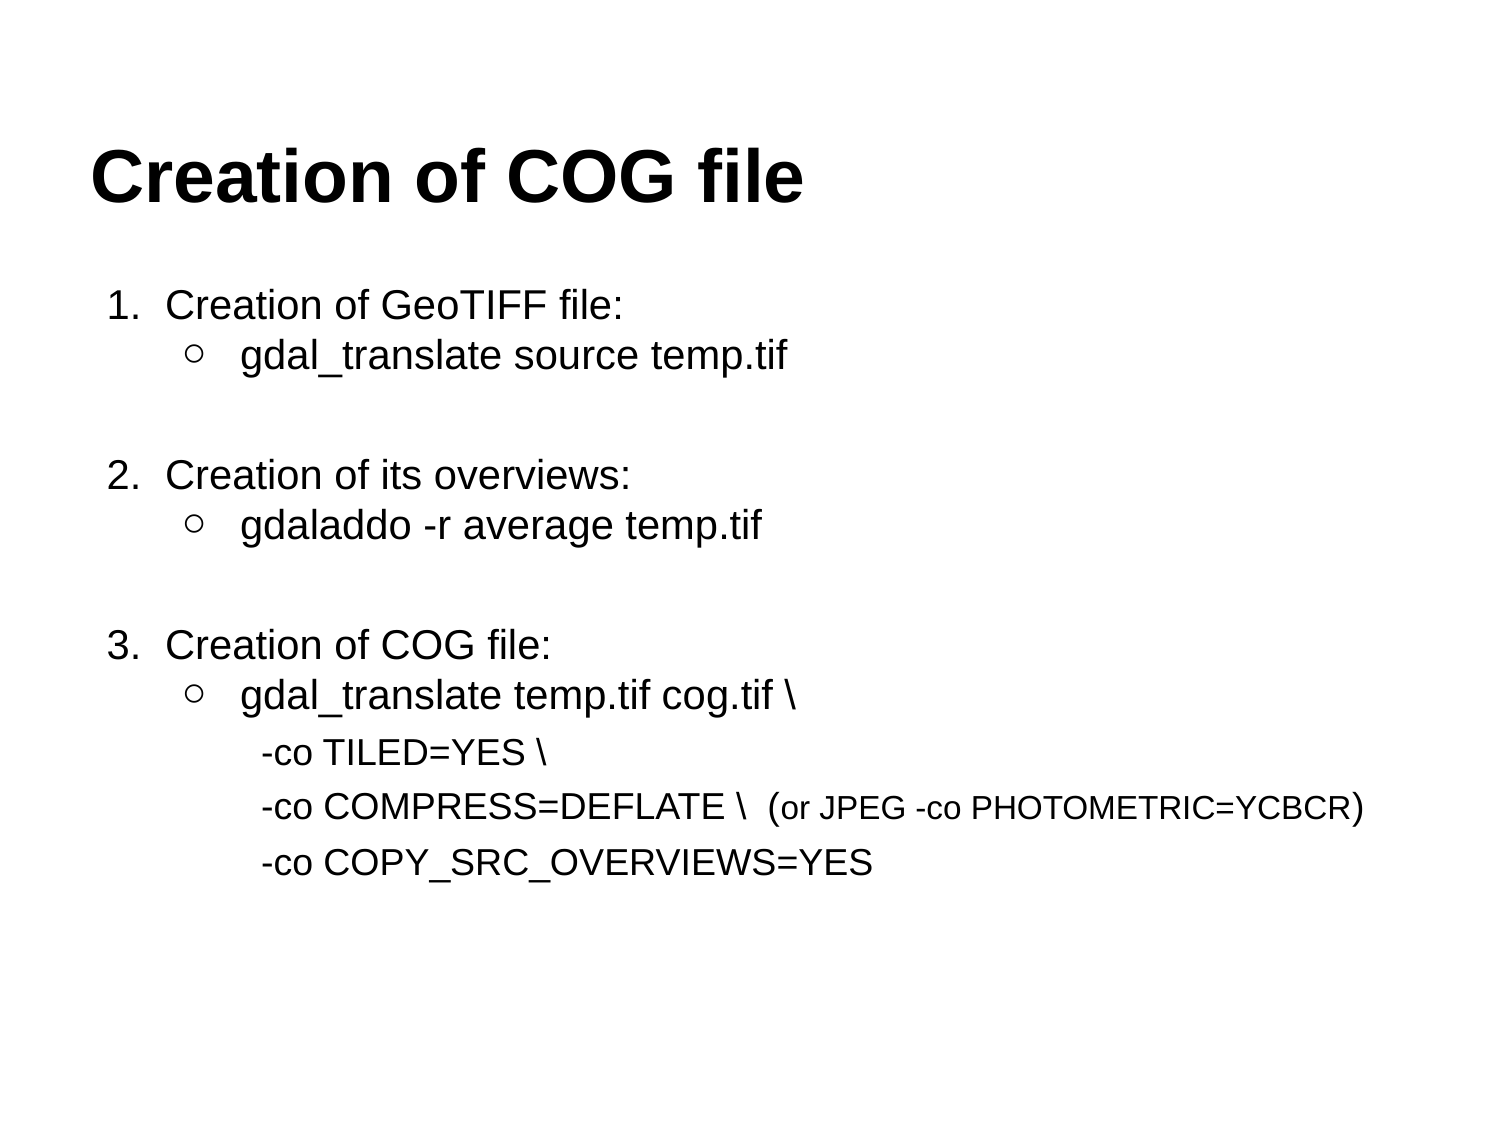

# Creation of COG file
Creation of GeoTIFF file:
gdal_translate source temp.tif
Creation of its overviews:
gdaladdo -r average temp.tif
Creation of COG file:
gdal_translate temp.tif cog.tif \
 -co TILED=YES \
 -co COMPRESS=DEFLATE \ (or JPEG -co PHOTOMETRIC=YCBCR)
 -co COPY_SRC_OVERVIEWS=YES